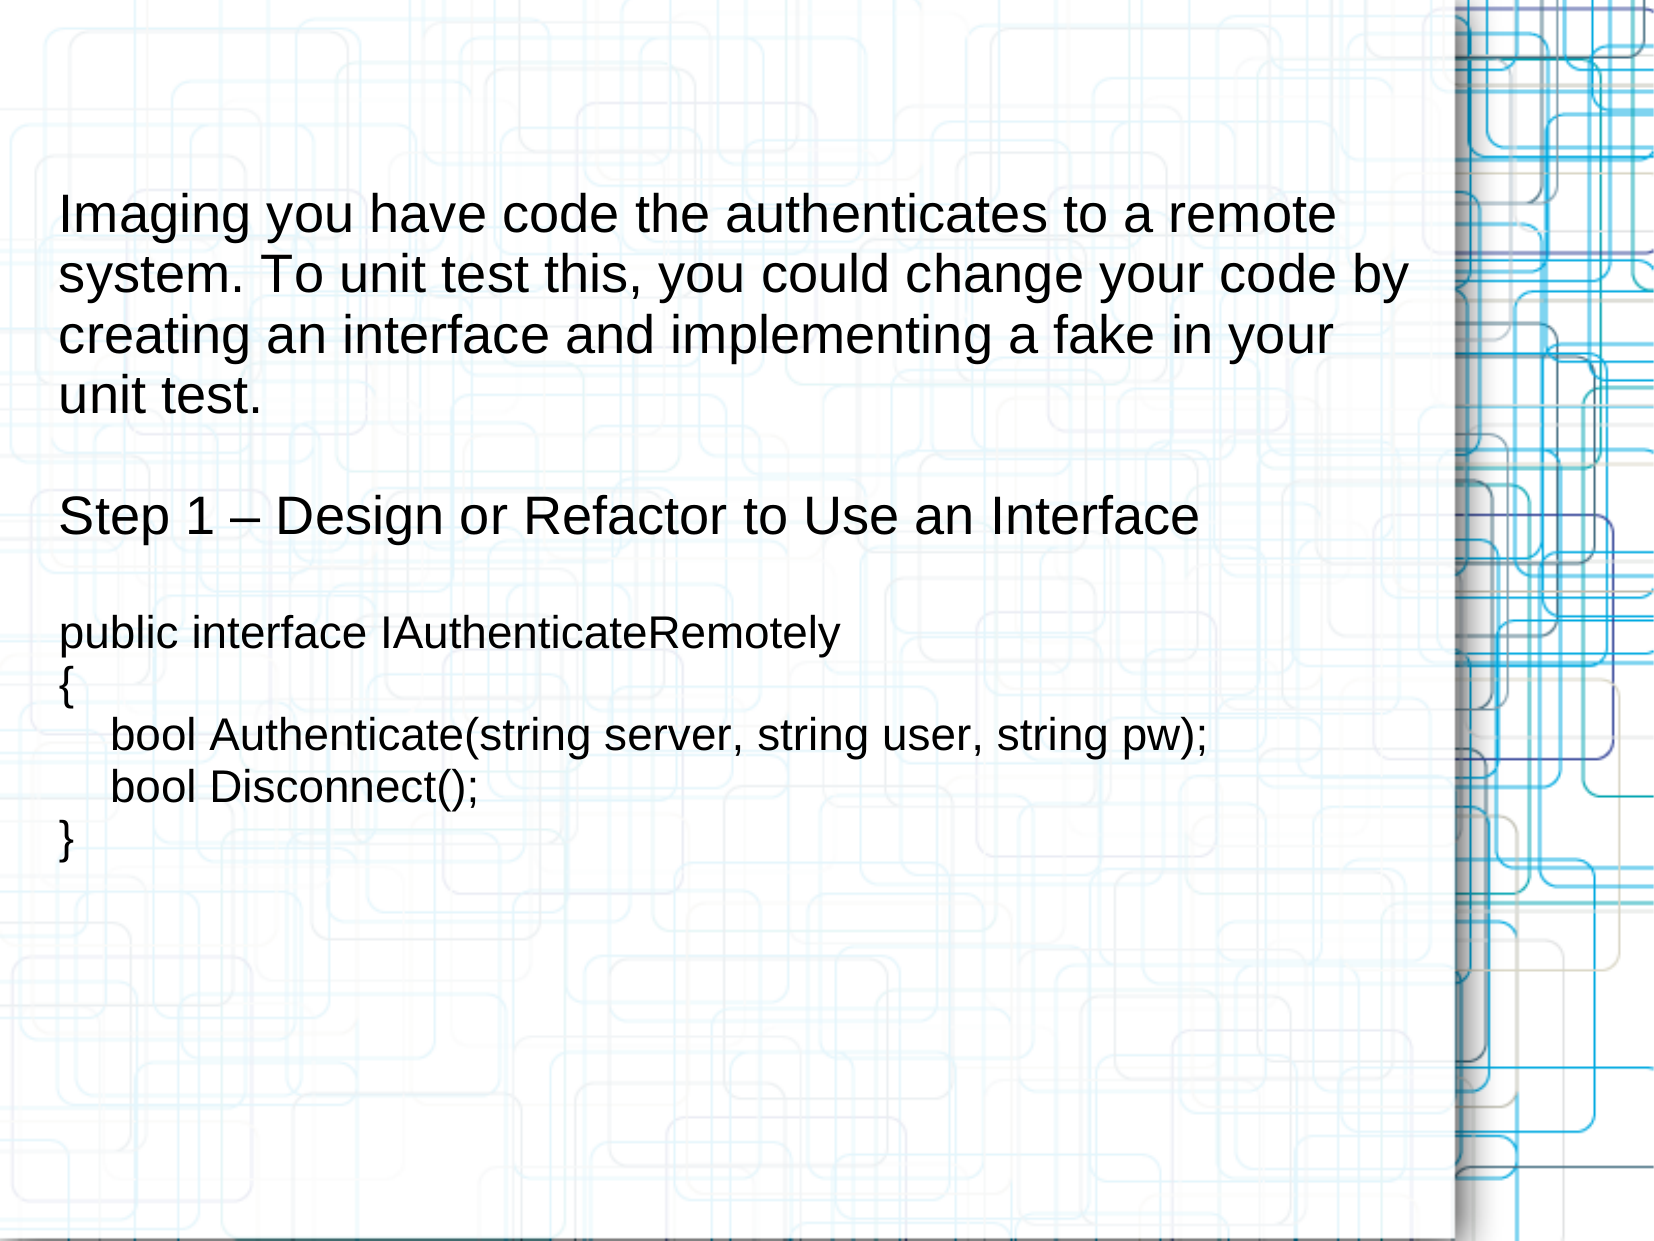

# Imaging you have code the authenticates to a remote system. To unit test this, you could change your code by creating an interface and implementing a fake in your unit test.
Step 1 – Design or Refactor to Use an Interface
public interface IAuthenticateRemotely
{
 bool Authenticate(string server, string user, string pw);
 bool Disconnect();
}